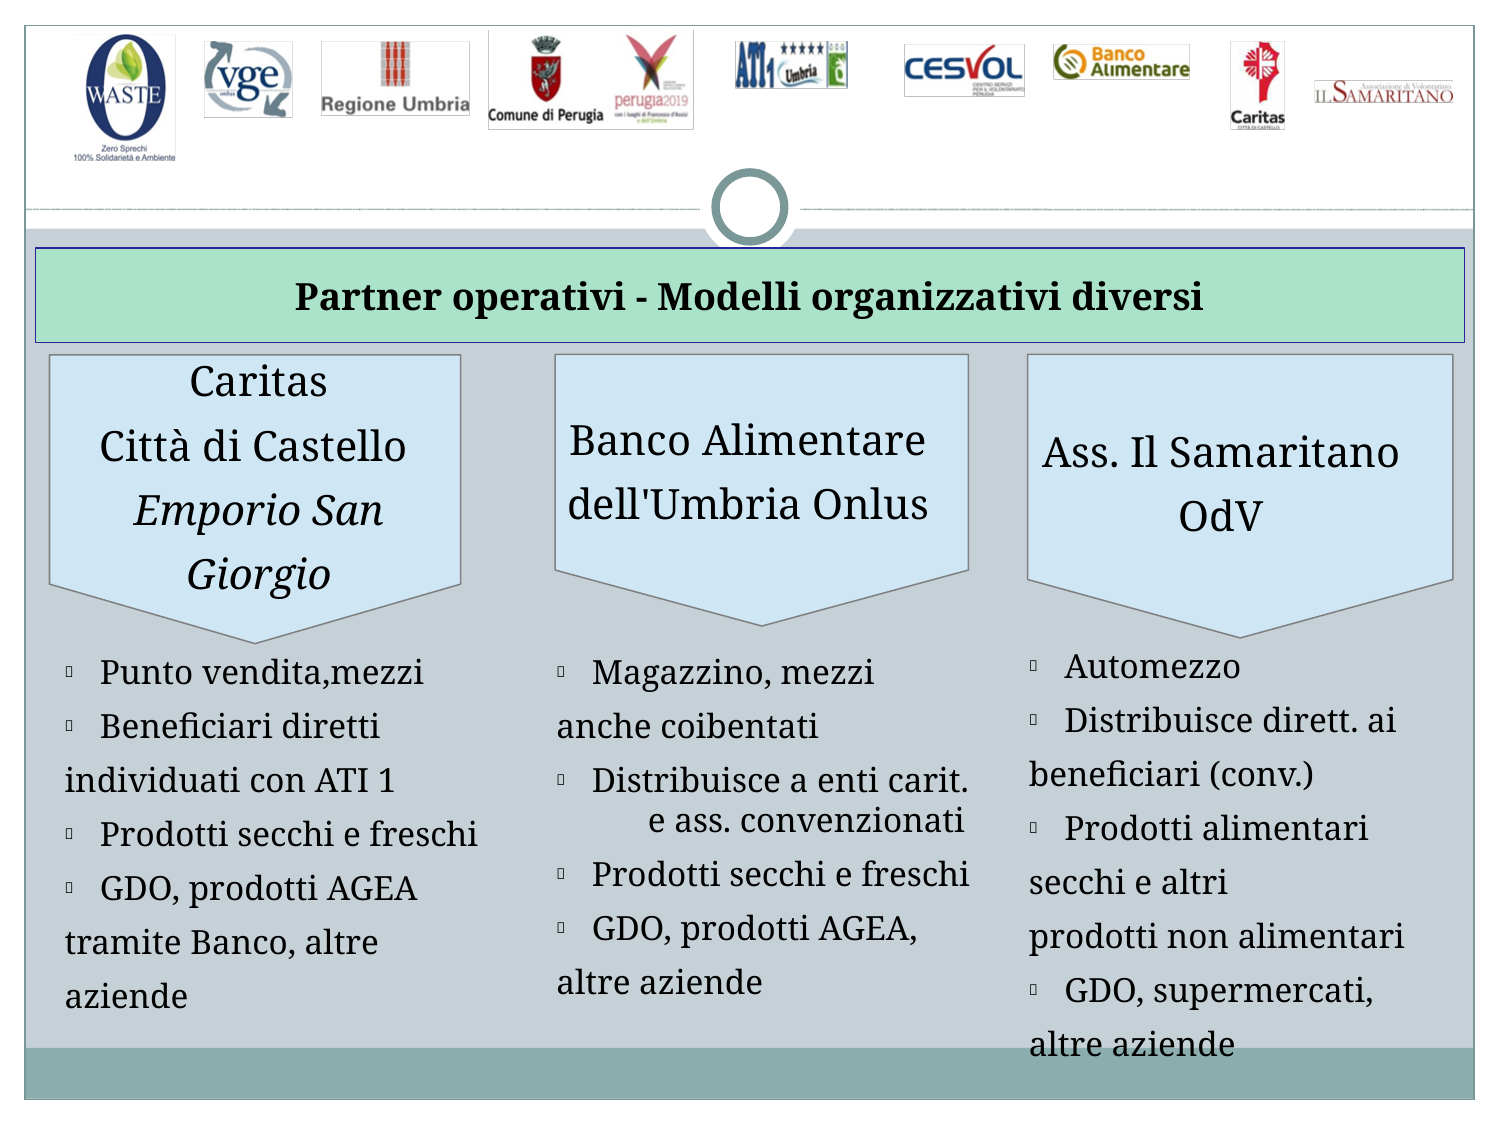

Partner operativi - Modelli organizzativi diversi
Caritas
Città di Castello
Emporio San
Giorgio
Banco Alimentare
dell'Umbria Onlus
Ass. Il Samaritano
OdV
Automezzo
Distribuisce dirett. ai
beneficiari (conv.)
Prodotti alimentari
secchi e altri
prodotti non alimentari
GDO, supermercati,
altre aziende
Punto vendita,mezzi
Beneficiari diretti
individuati con ATI 1
Prodotti secchi e freschi
GDO, prodotti AGEA
tramite Banco, altre
aziende
Magazzino, mezzi
anche coibentati
Distribuisce a enti carit. e ass. convenzionati
Prodotti secchi e freschi
GDO, prodotti AGEA,
altre aziende